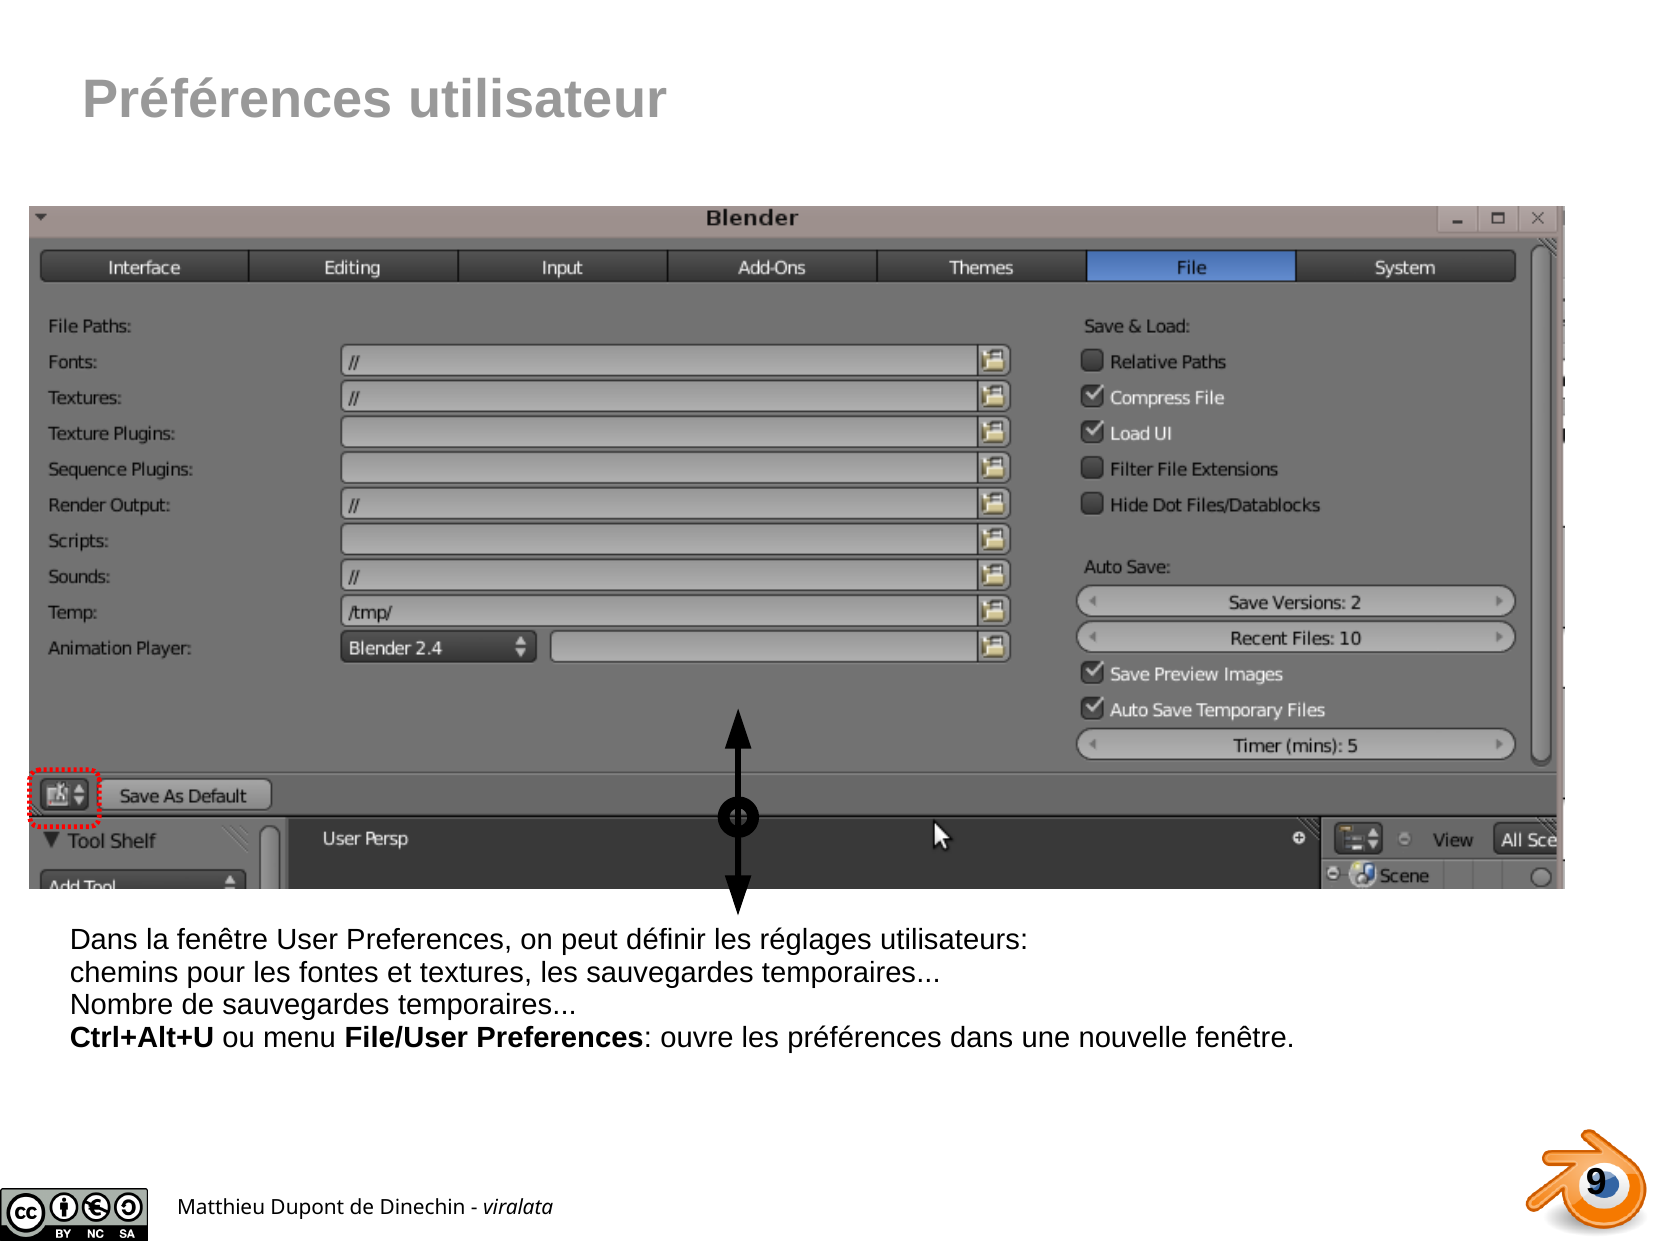

# Préférences utilisateur
Dans la fenêtre User Preferences, on peut définir les réglages utilisateurs:
chemins pour les fontes et textures, les sauvegardes temporaires...
Nombre de sauvegardes temporaires...
Ctrl+Alt+U ou menu File/User Preferences: ouvre les préférences dans une nouvelle fenêtre.
9
Cours Blender Mars 2010